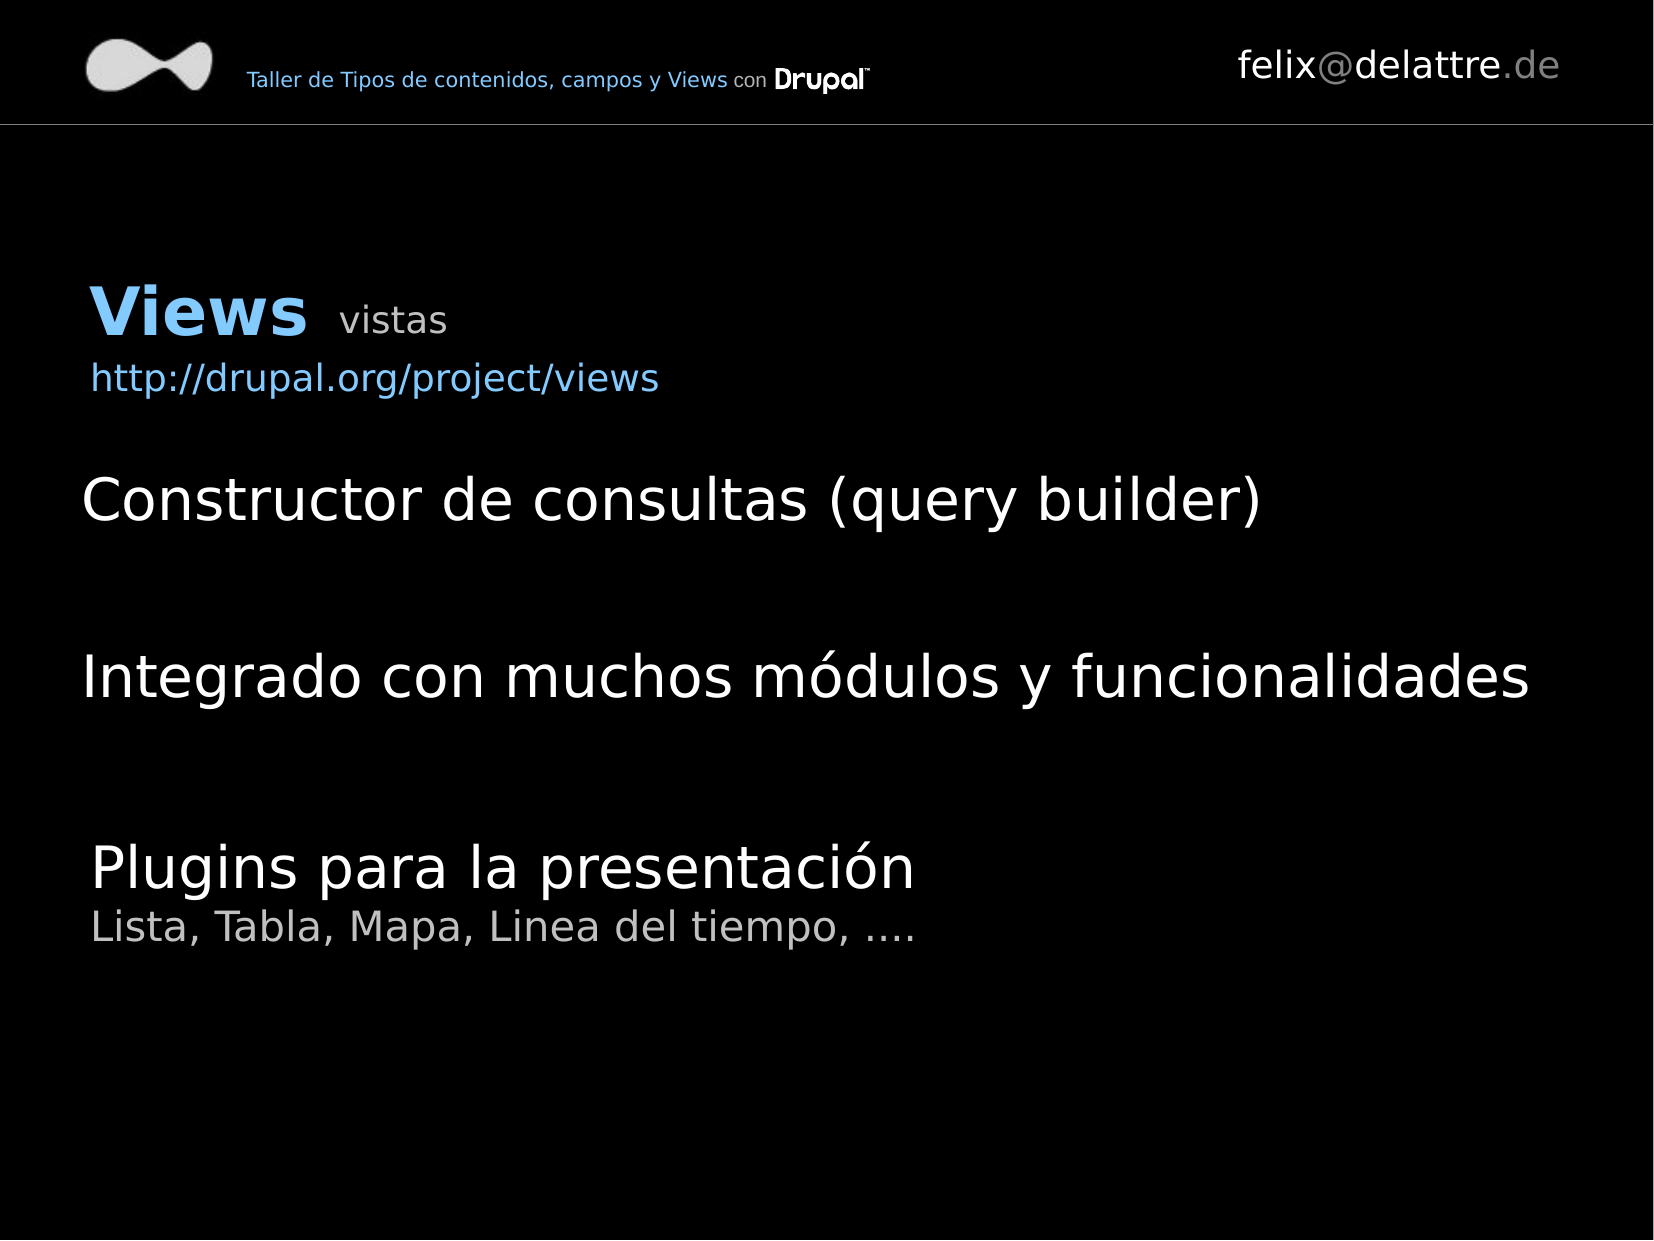

Views
vistas
http://drupal.org/project/views
Constructor de consultas (query builder)
Integrado con muchos módulos y funcionalidades
Plugins para la presentación
Lista, Tabla, Mapa, Linea del tiempo, ....